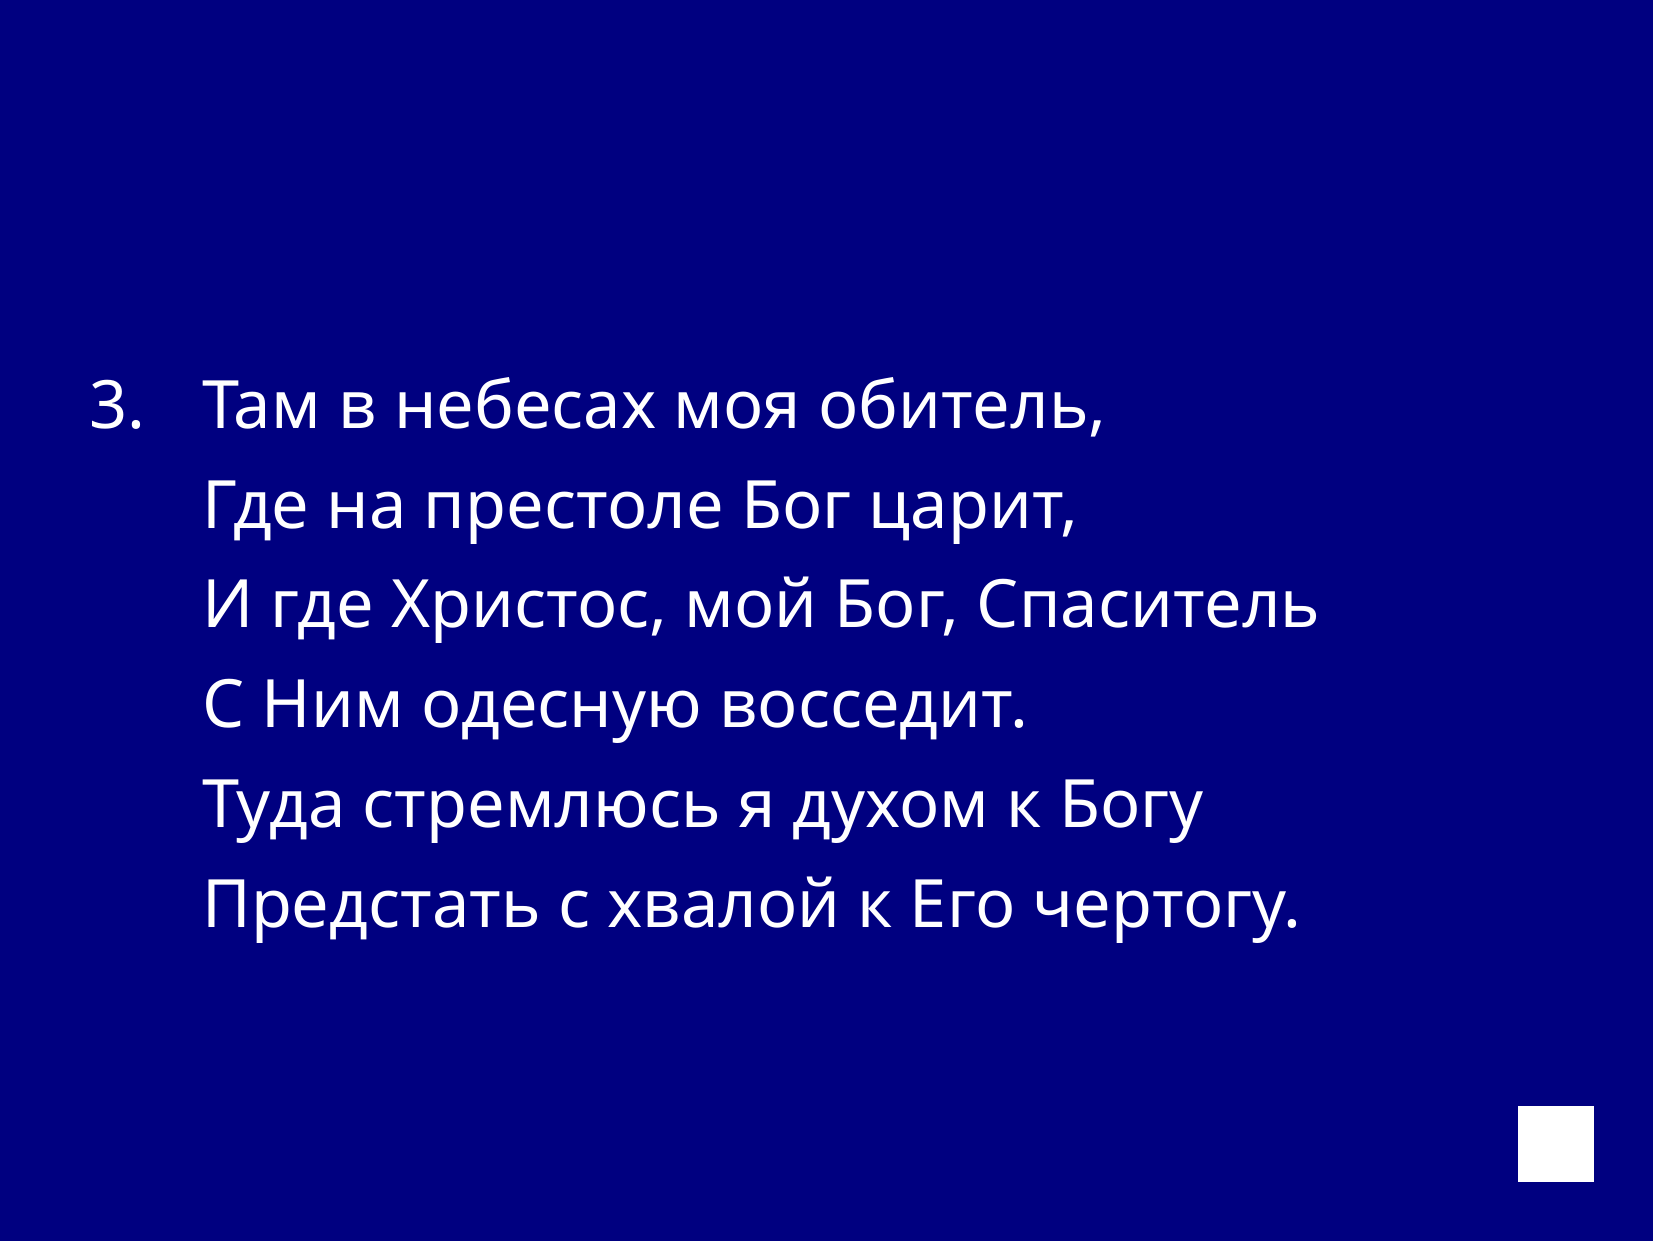

3.	Там в небесах моя обитель,
	Где на престоле Бог царит,
	И где Христос, мой Бог, Спаситель
	С Ним одесную восседит.
	Туда стремлюсь я духом к Богу
	Предстать с хвалой к Его чертогу.